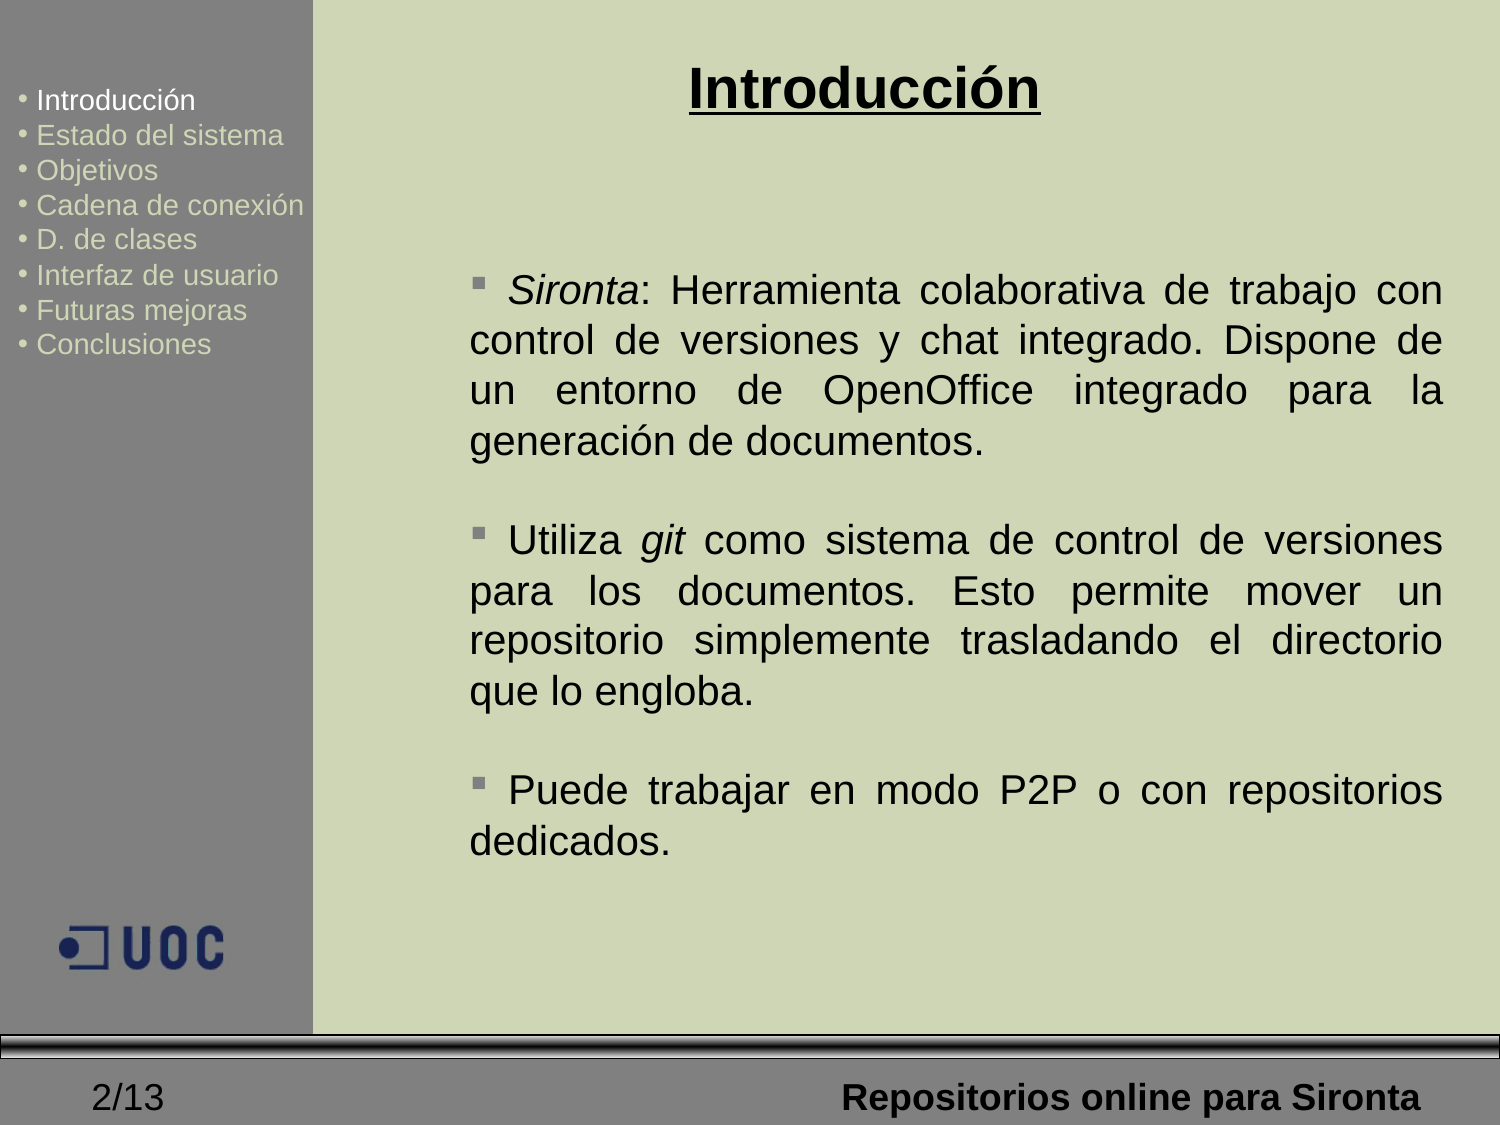

Introducción
 Introducción
 Estado del sistema
 Objetivos
 Cadena de conexión
 D. de clases
 Interfaz de usuario
 Futuras mejoras
 Conclusiones
 Sironta: Herramienta colaborativa de trabajo con control de versiones y chat integrado. Dispone de un entorno de OpenOffice integrado para la generación de documentos.
 Utiliza git como sistema de control de versiones para los documentos. Esto permite mover un repositorio simplemente trasladando el directorio que lo engloba.
 Puede trabajar en modo P2P o con repositorios dedicados.
Repositorios online para Sironta